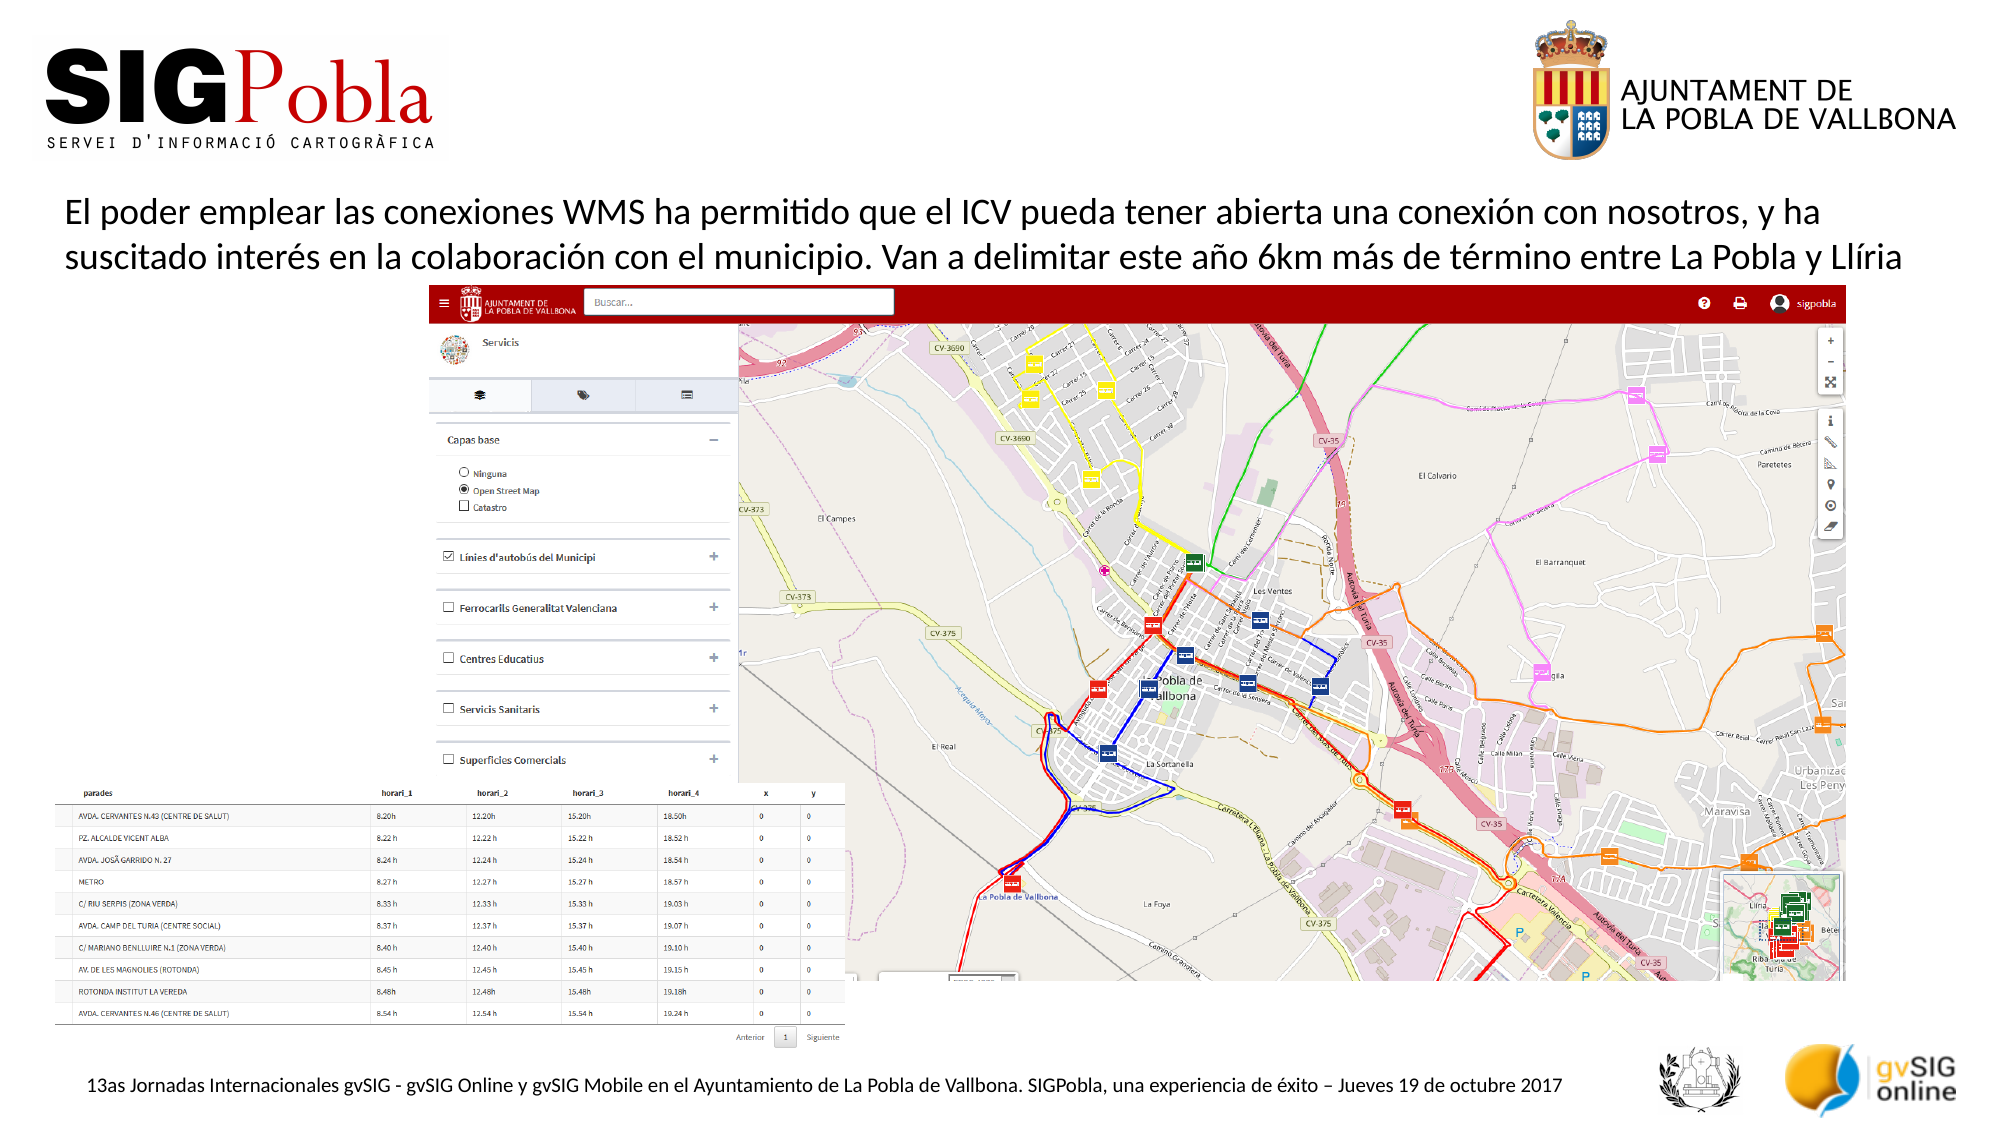

El poder emplear las conexiones WMS ha permitido que el ICV pueda tener abierta una conexión con nosotros, y ha suscitado interés en la colaboración con el municipio. Van a delimitar este año 6km más de término entre La Pobla y Llíria
13as Jornadas Internacionales gvSIG - gvSIG Online y gvSIG Mobile en el Ayuntamiento de La Pobla de Vallbona. SIGPobla, una experiencia de éxito – Jueves 19 de octubre 2017